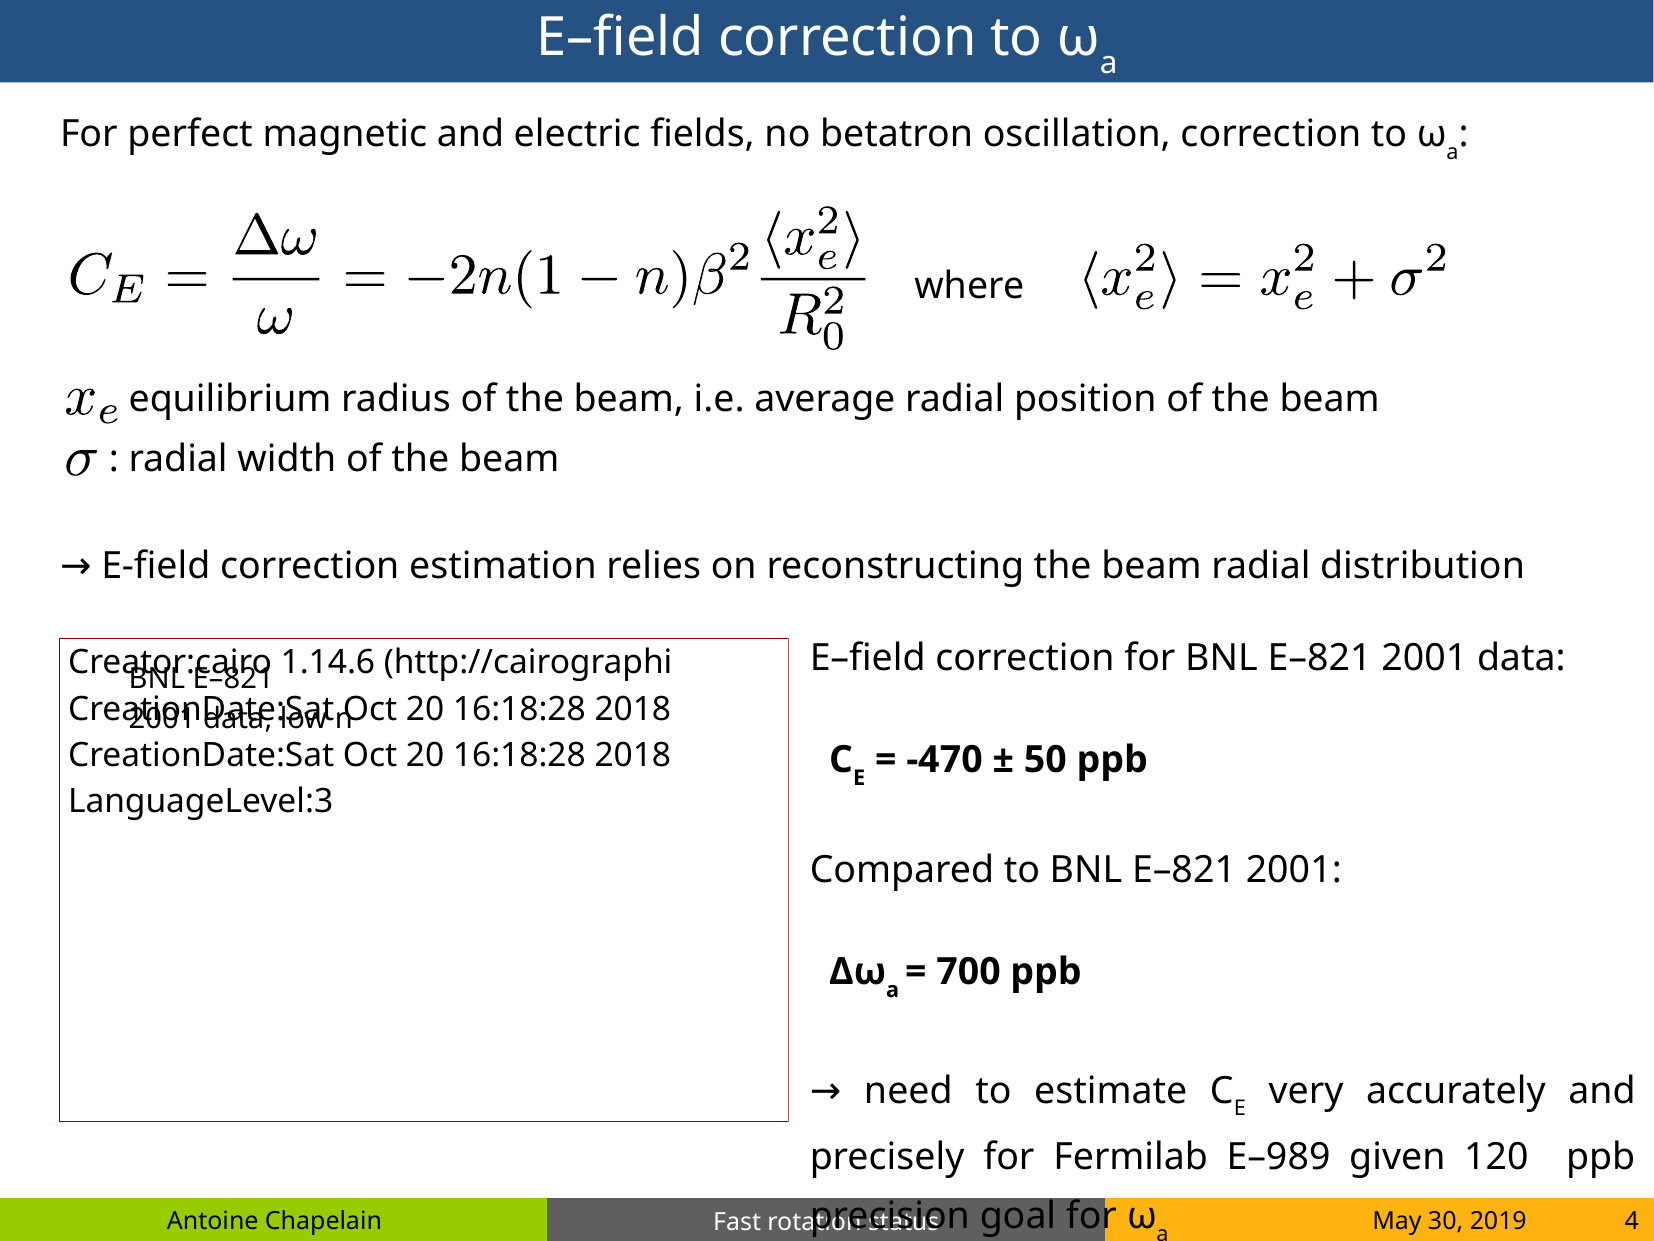

# E–field correction to ωa
For perfect magnetic and electric fields, no betatron oscillation, correction to ωa:
 : equilibrium radius of the beam, i.e. average radial position of the beam
 : radial width of the beam
→ E-field correction estimation relies on reconstructing the beam radial distribution
where
E–field correction for BNL E–821 2001 data:
 CE = -470 ± 50 ppb
Compared to BNL E–821 2001:
 Δωa = 700 ppb
→ need to estimate CE very accurately and precisely for Fermilab E–989 given 120 ppb precision goal for ωa
BNL E–821
2001 data, low n